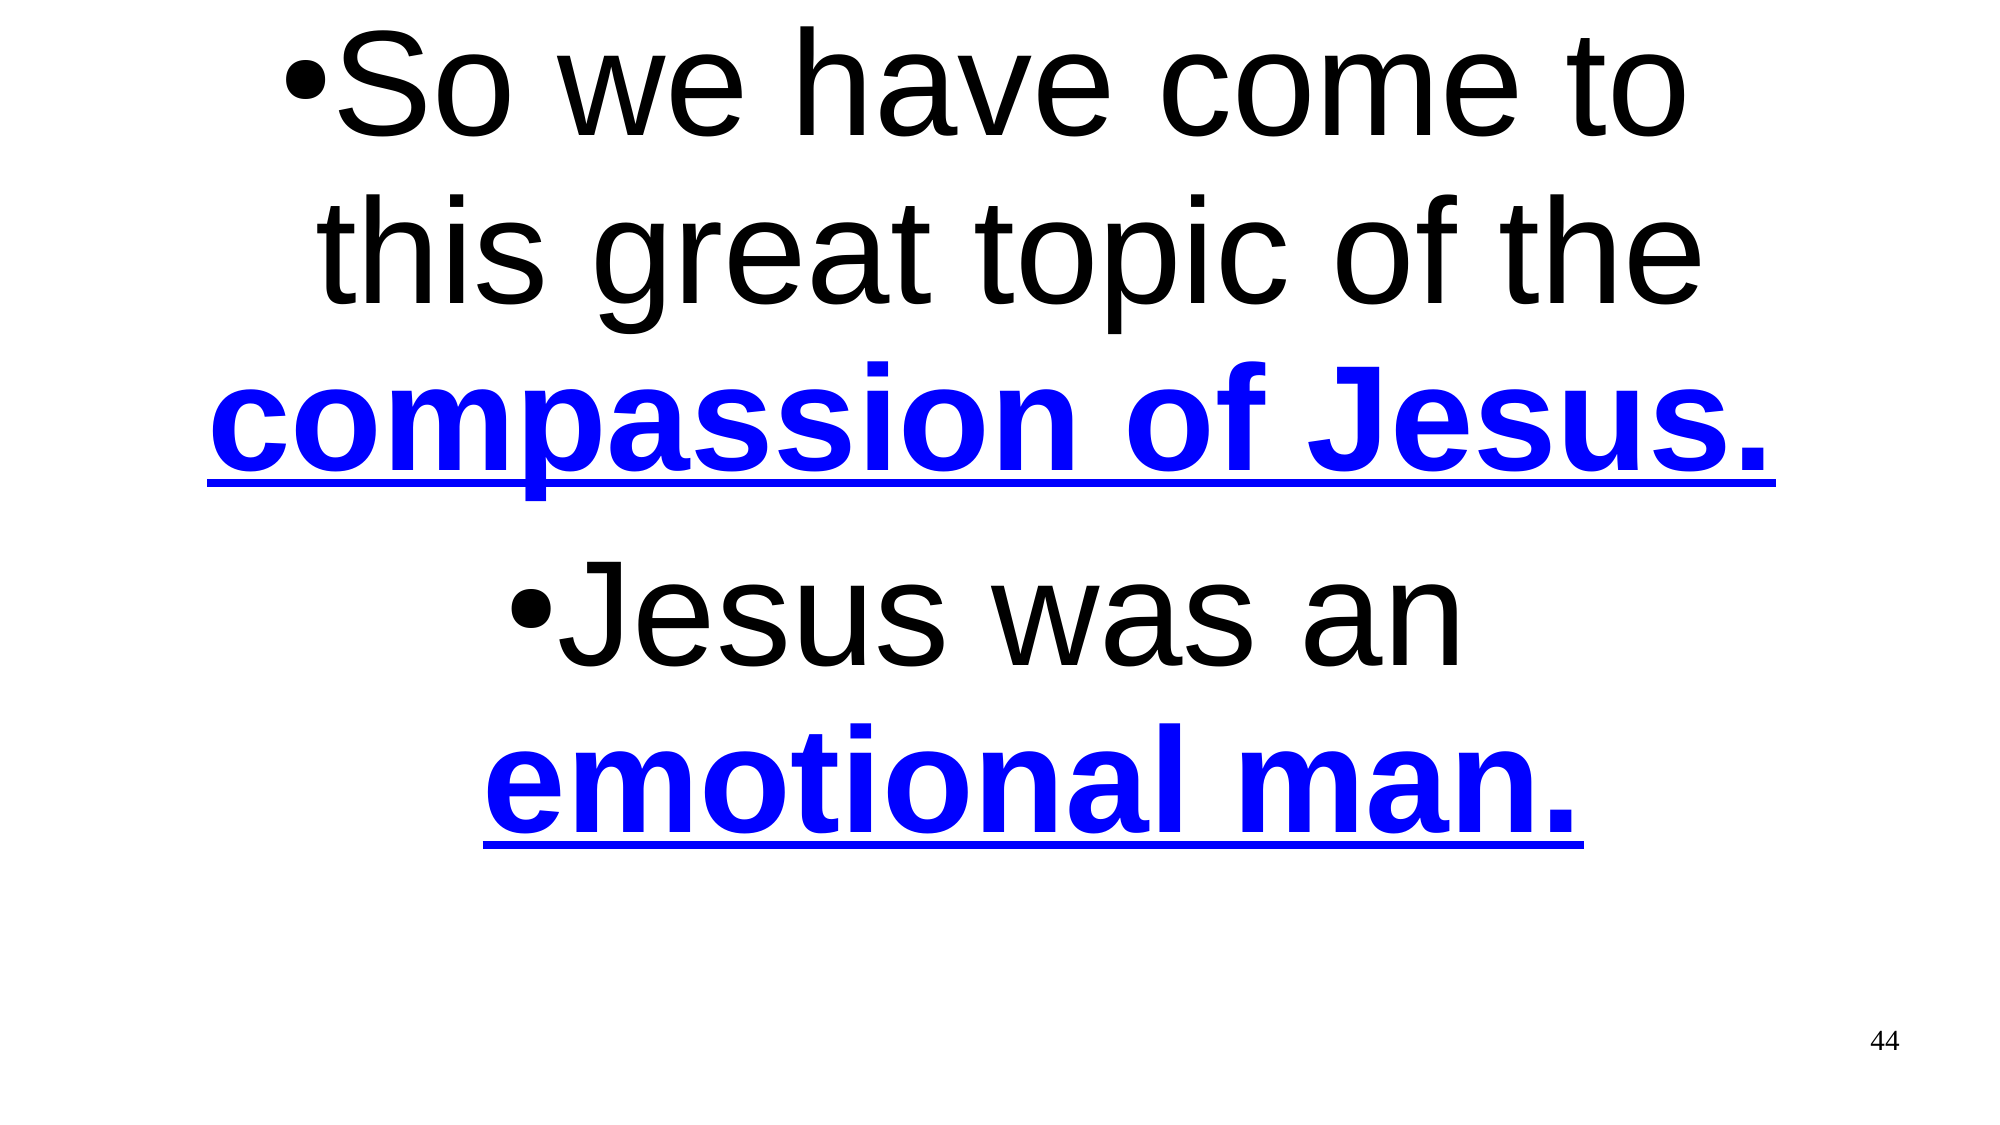

# So we have come to this great topic of the compassion of Jesus.
Jesus was an
emotional man.
44